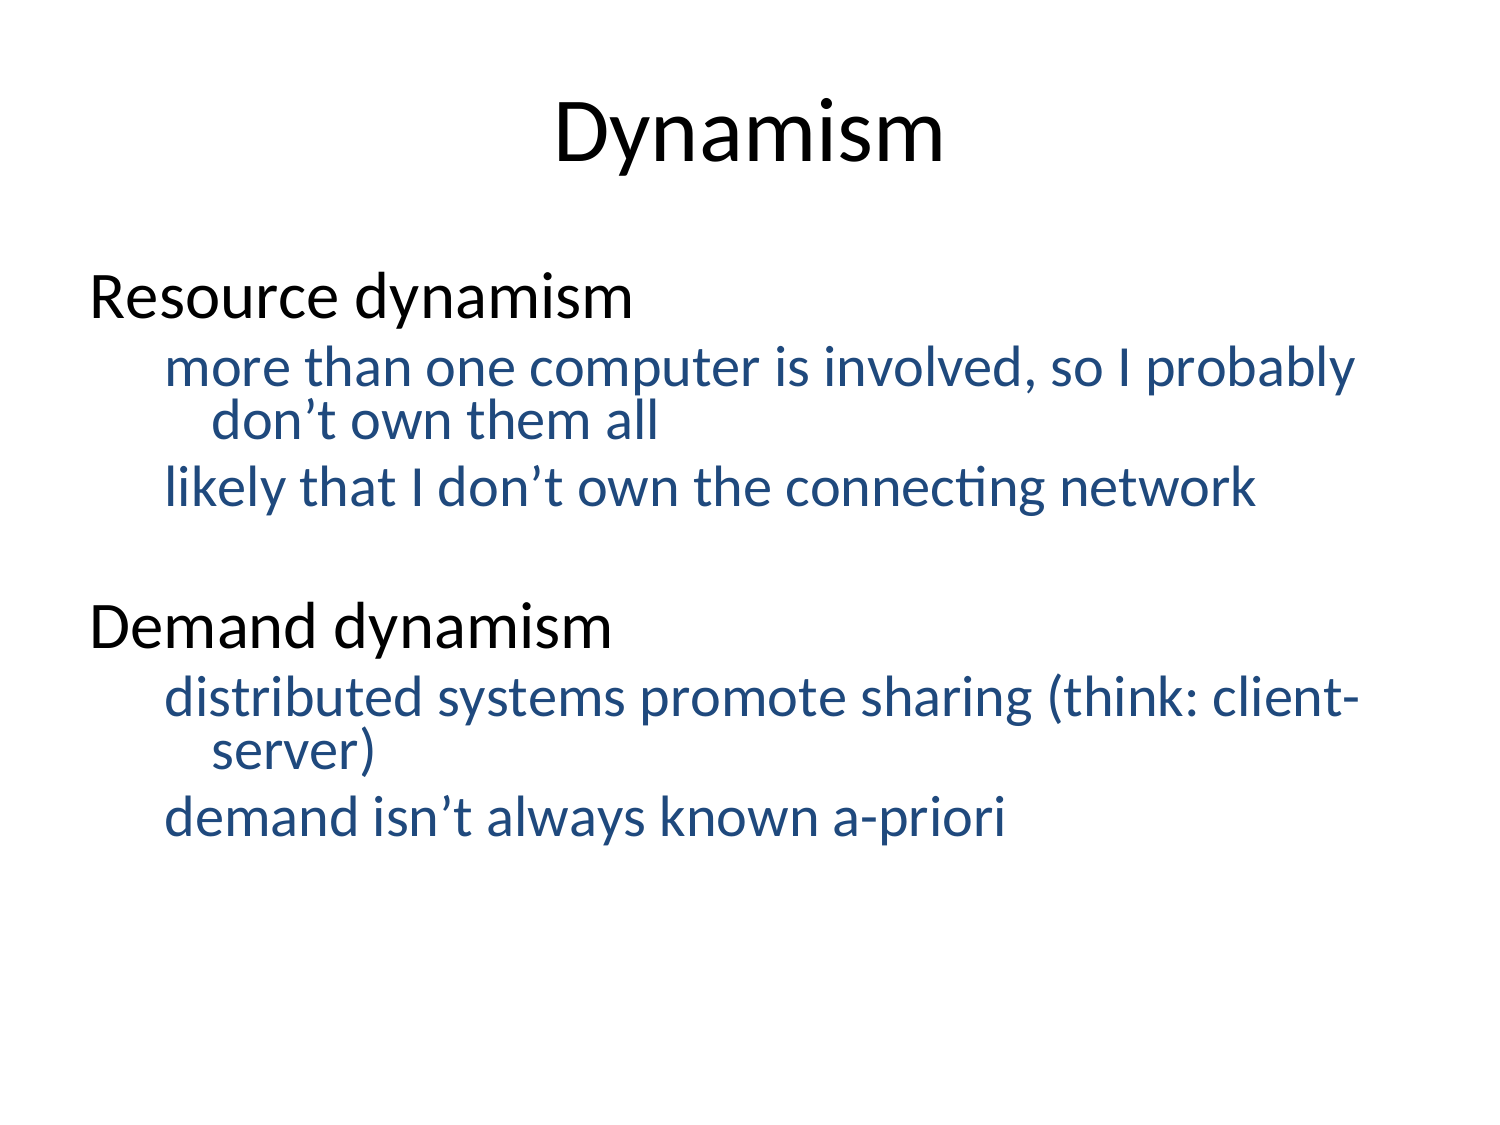

# Dynamism
Resource dynamism
more than one computer is involved, so I probably don’t own them all
likely that I don’t own the connecting network
Demand dynamism
distributed systems promote sharing (think: client-server)
demand isn’t always known a-priori